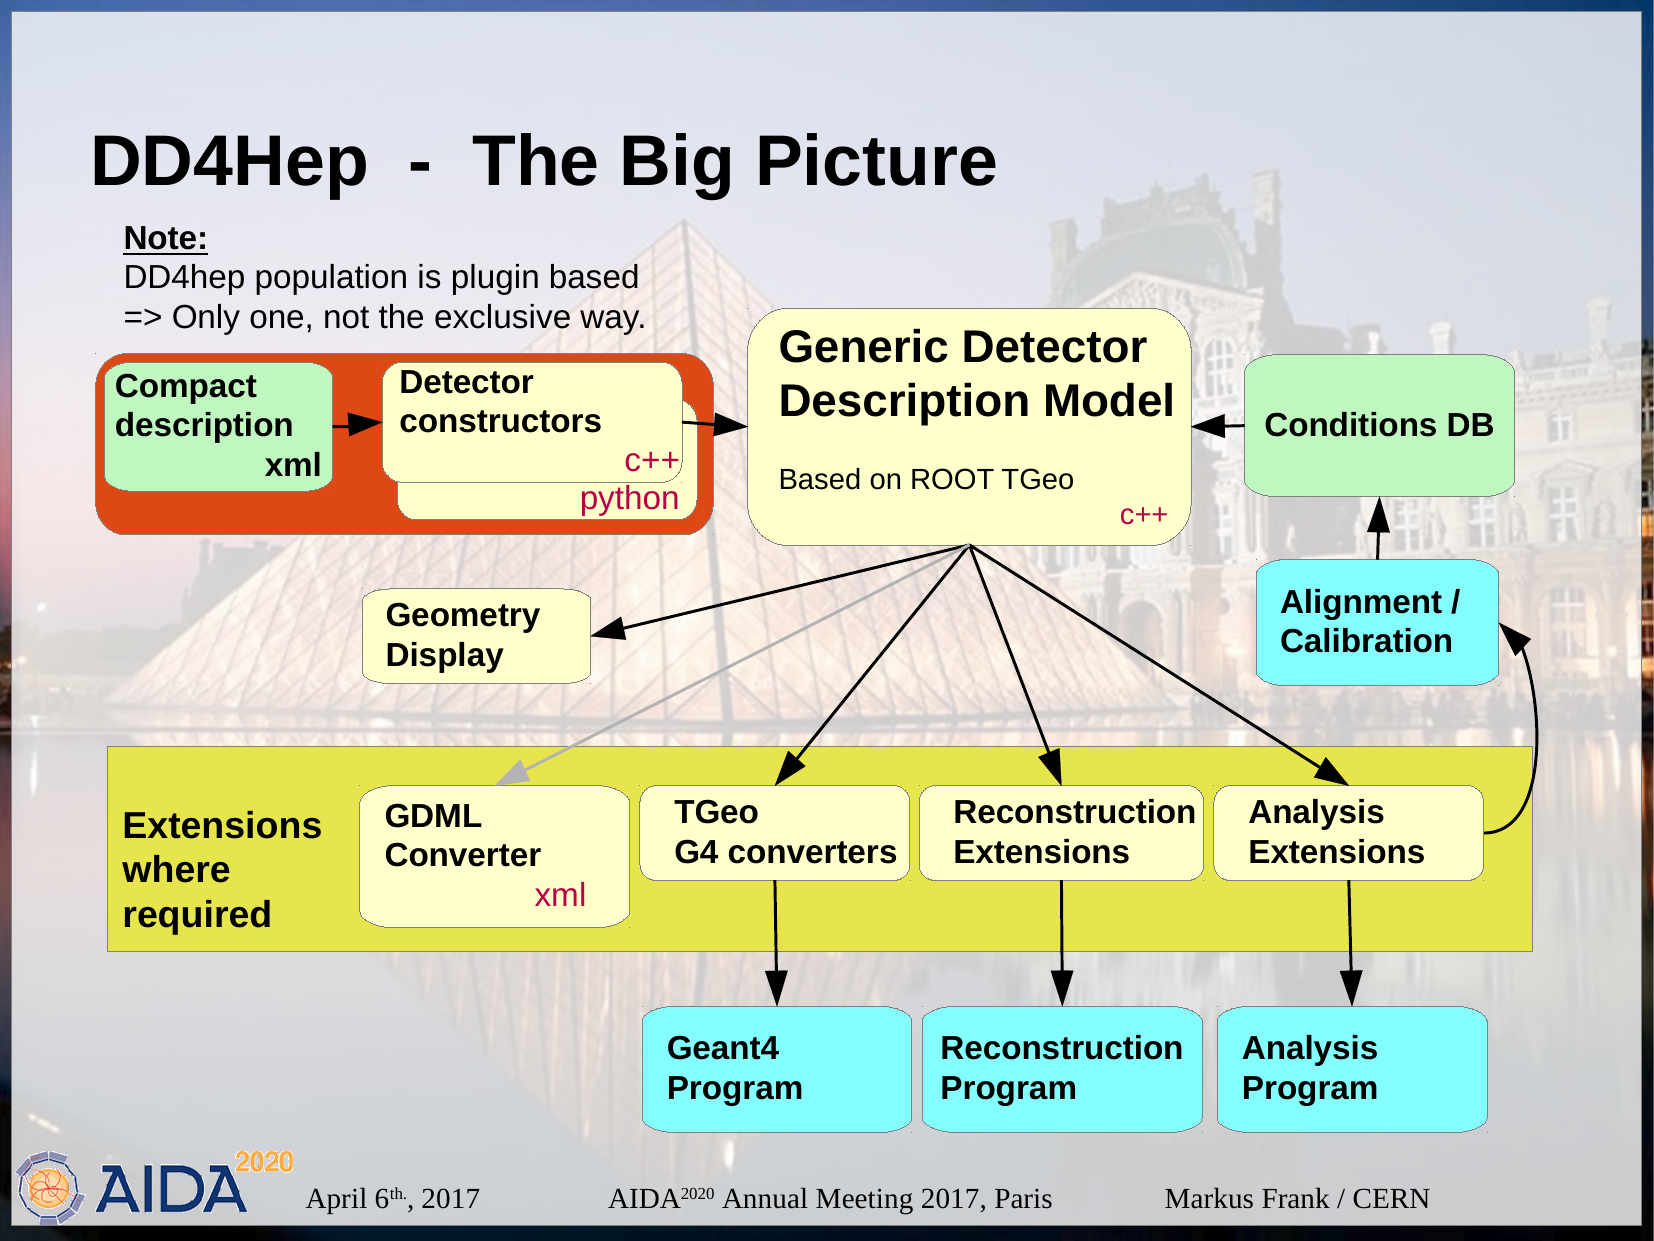

DD4Hep - The Big Picture
Note:
DD4hep population is plugin based
=> Only one, not the exclusive way.
Generic Detector
Detector
Compact
Description Model
Detector
constructors
Conditions DB
description
constructors
c++
xml
Based on ROOT TGeo
python
 c++
Alignment /
Geometry
Calibration
Display
TGeo
Reconstruction
Analysis
GDML
Extensions
G4 converters
Extensions
Extensions
Converter
where
xml
required
Geant4
Reconstruction
Analysis
Program
Program
Program
6